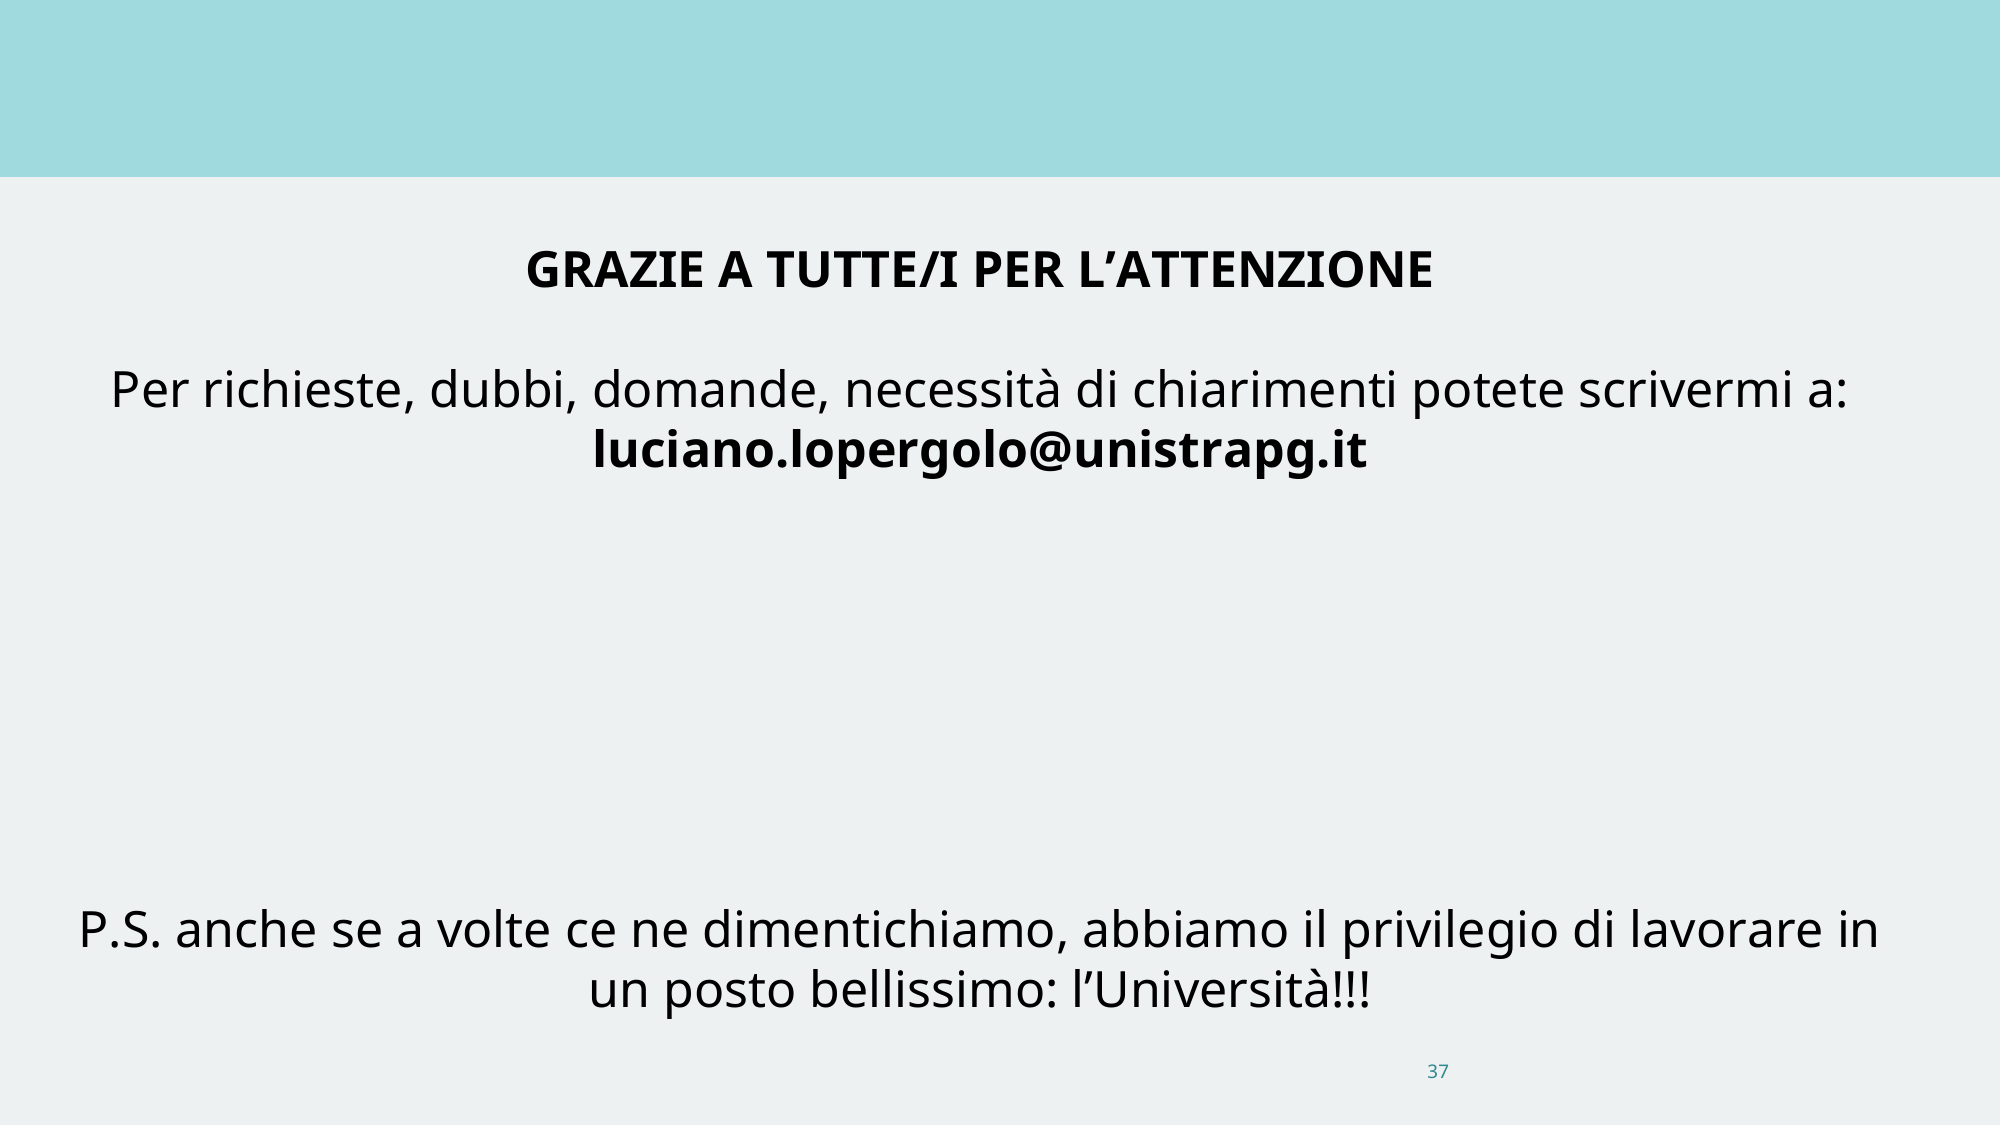

GRAZIE A TUTTE/I PER L’ATTENZIONE
Per richieste, dubbi, domande, necessità di chiarimenti potete scrivermi a:
luciano.lopergolo@unistrapg.it
P.S. anche se a volte ce ne dimentichiamo, abbiamo il privilegio di lavorare in un posto bellissimo: l’Università!!!
#